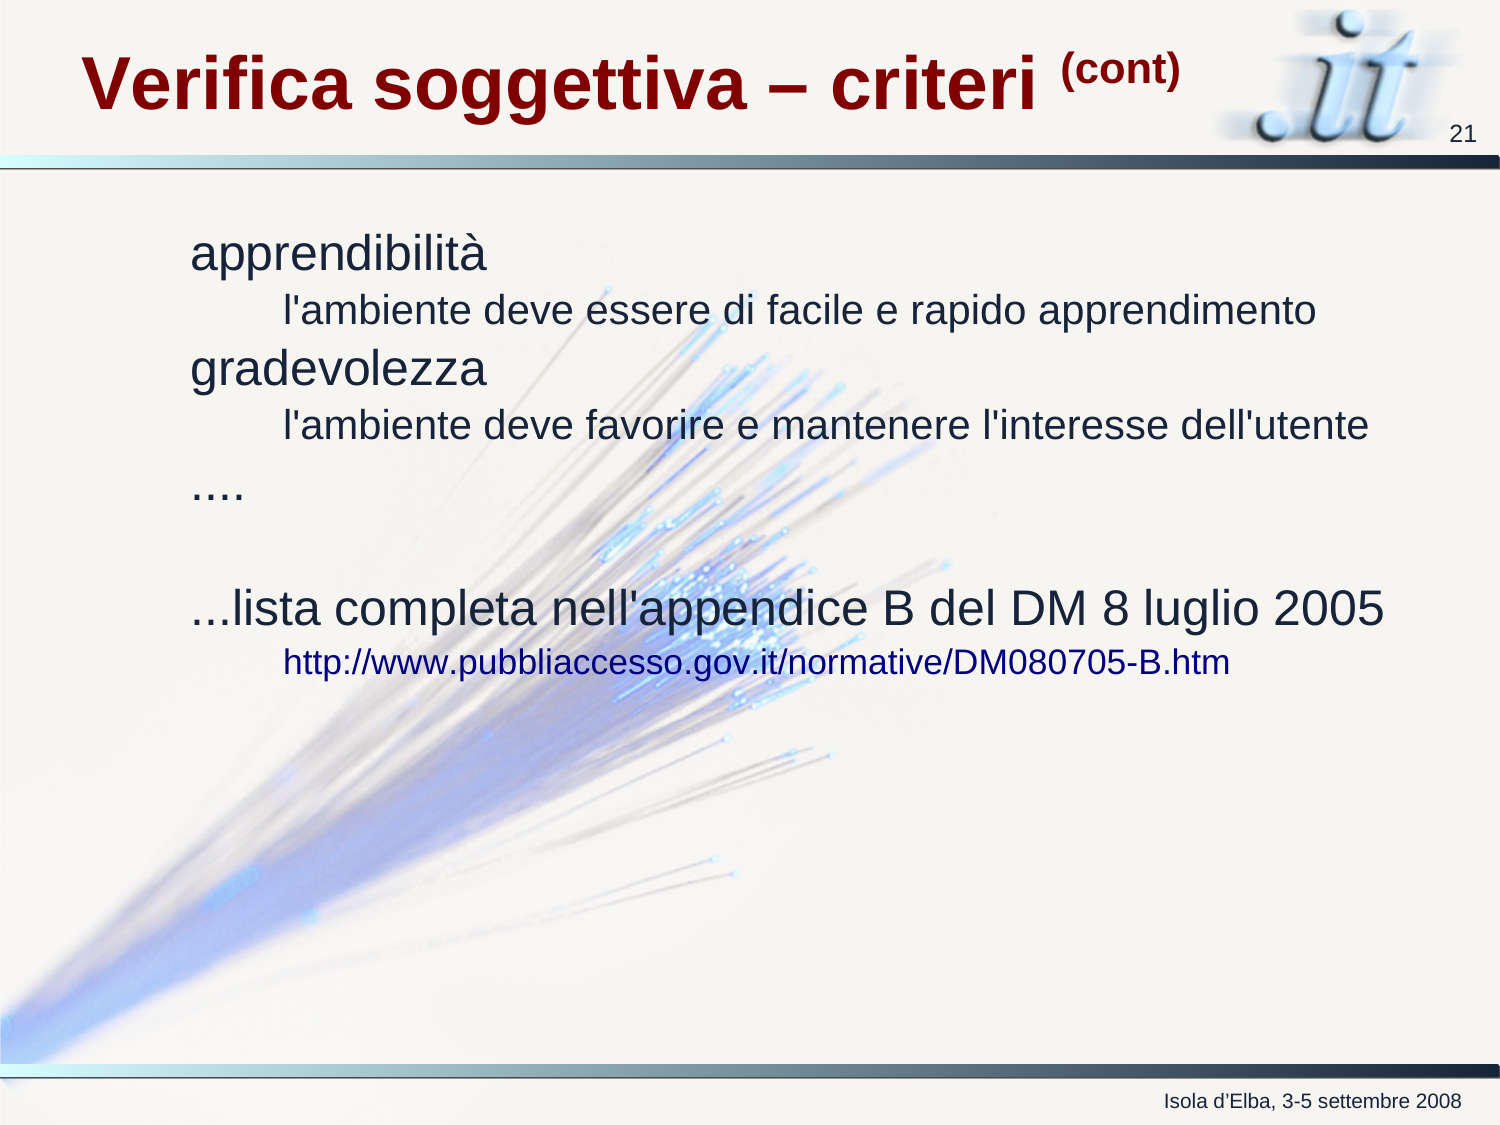

# Verifica soggettiva – criteri (cont)
apprendibilità
l'ambiente deve essere di facile e rapido apprendimento
gradevolezza
l'ambiente deve favorire e mantenere l'interesse dell'utente
....
...lista completa nell'appendice B del DM 8 luglio 2005
http://www.pubbliaccesso.gov.it/normative/DM080705-B.htm